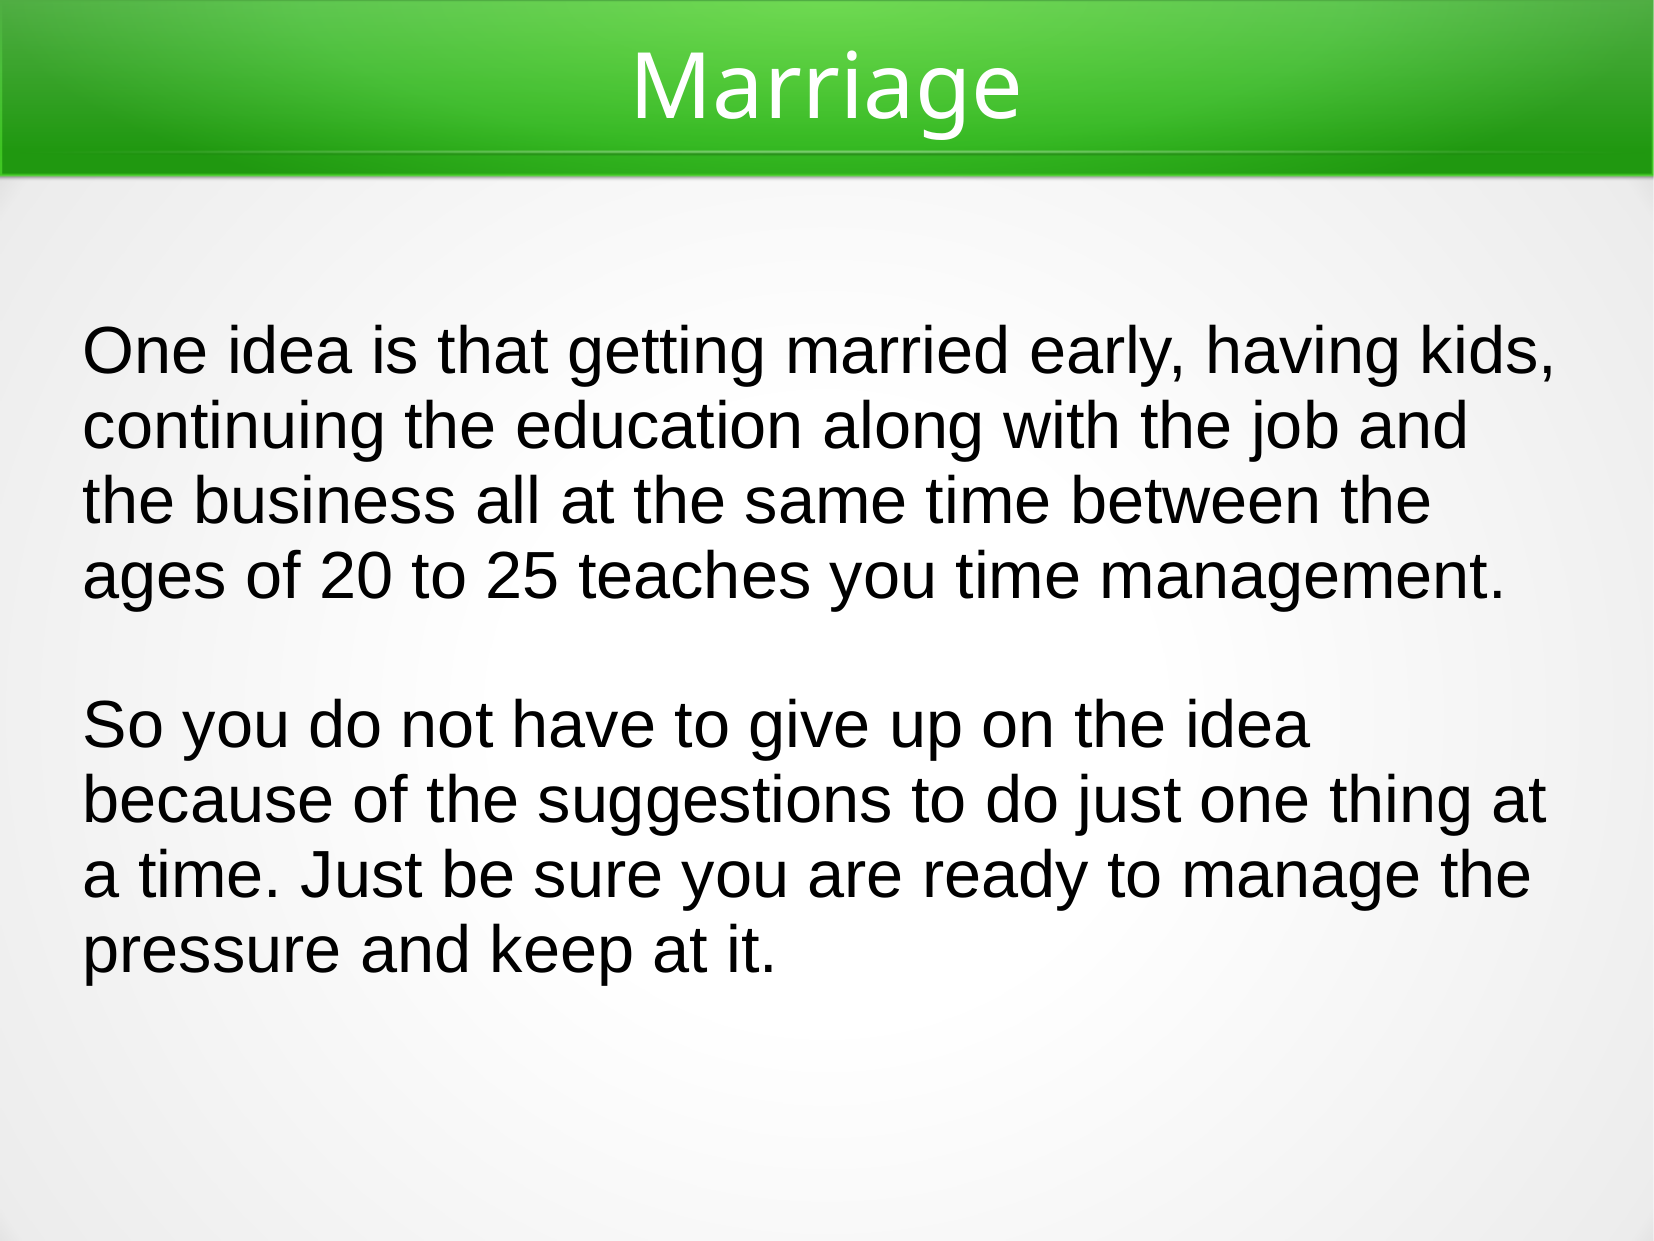

# Marriage
One idea is that getting married early, having kids, continuing the education along with the job and the business all at the same time between the ages of 20 to 25 teaches you time management.
So you do not have to give up on the idea because of the suggestions to do just one thing at a time. Just be sure you are ready to manage the pressure and keep at it.